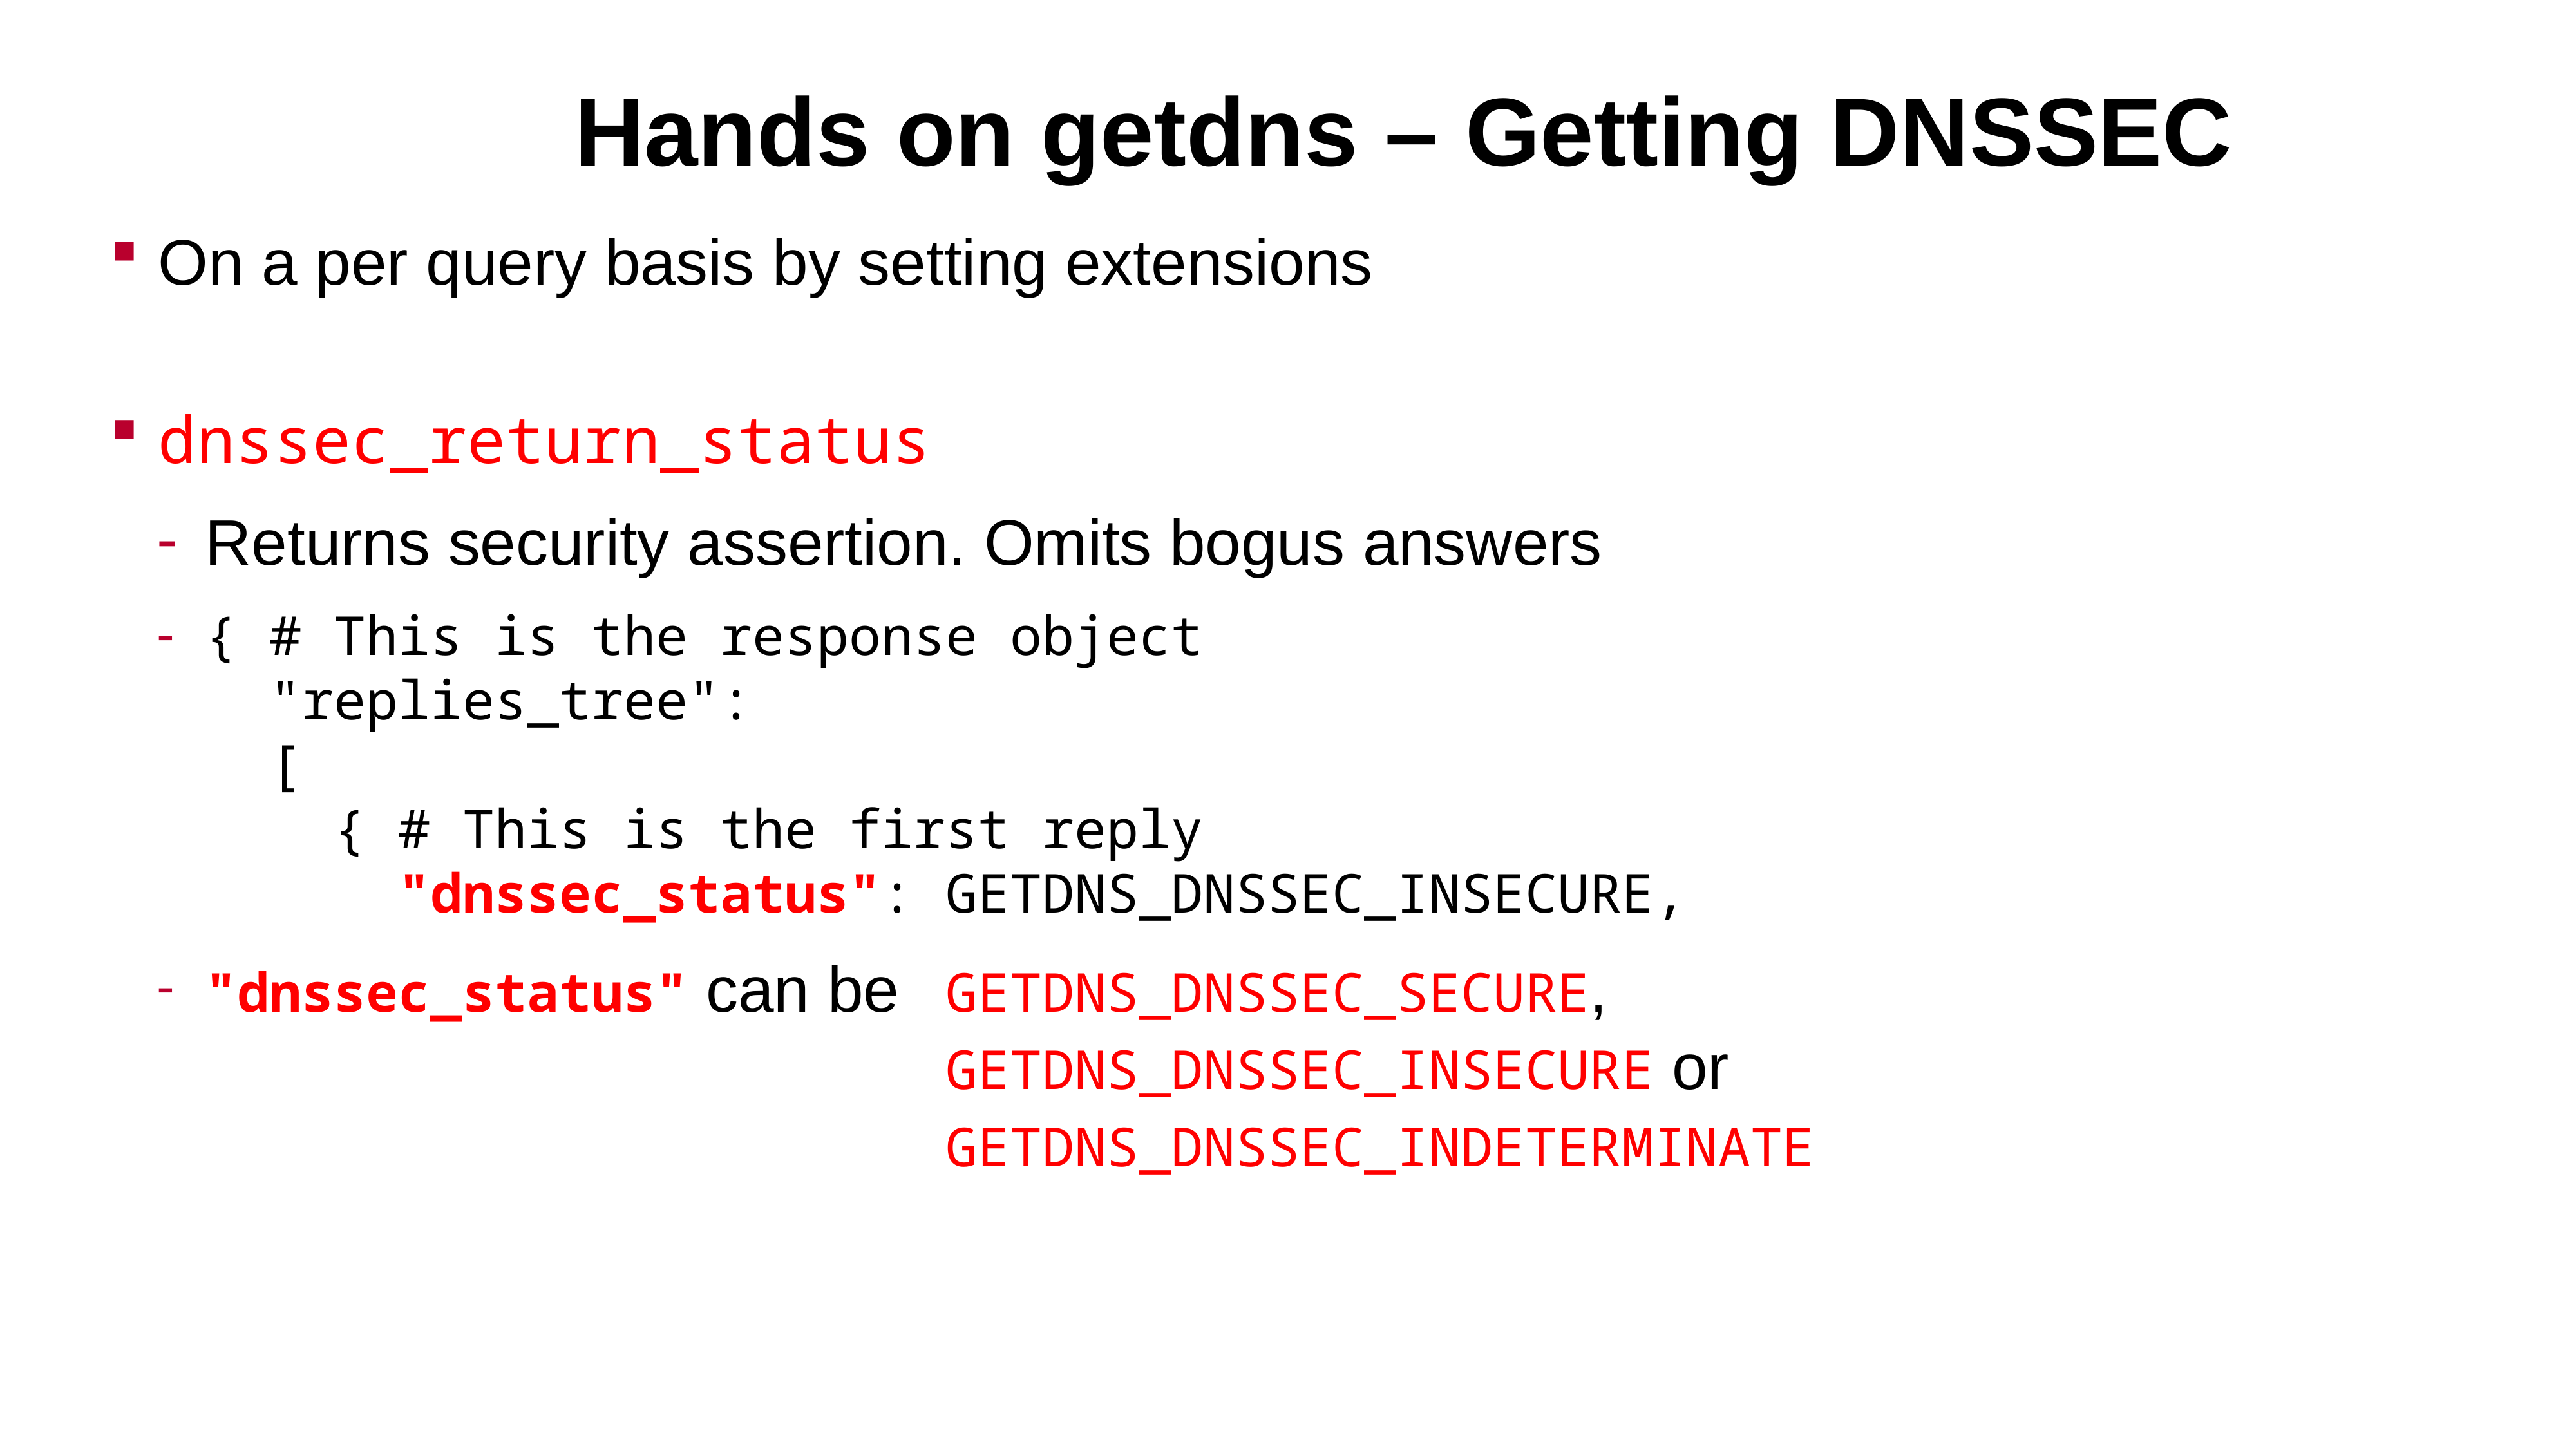

# Hands on getdns – Getting DNSSEC
On a per query basis by setting extensions
dnssec_return_status
Returns security assertion. Omits bogus answers
{ # This is the response object
 "replies_tree":
 [
 { # This is the first reply
 "dnssec_status": GETDNS_DNSSEC_INSECURE,
"dnssec_status" can be	GETDNS_DNSSEC_SECURE,
								GETDNS_DNSSEC_INSECURE or
								GETDNS_DNSSEC_INDETERMINATE